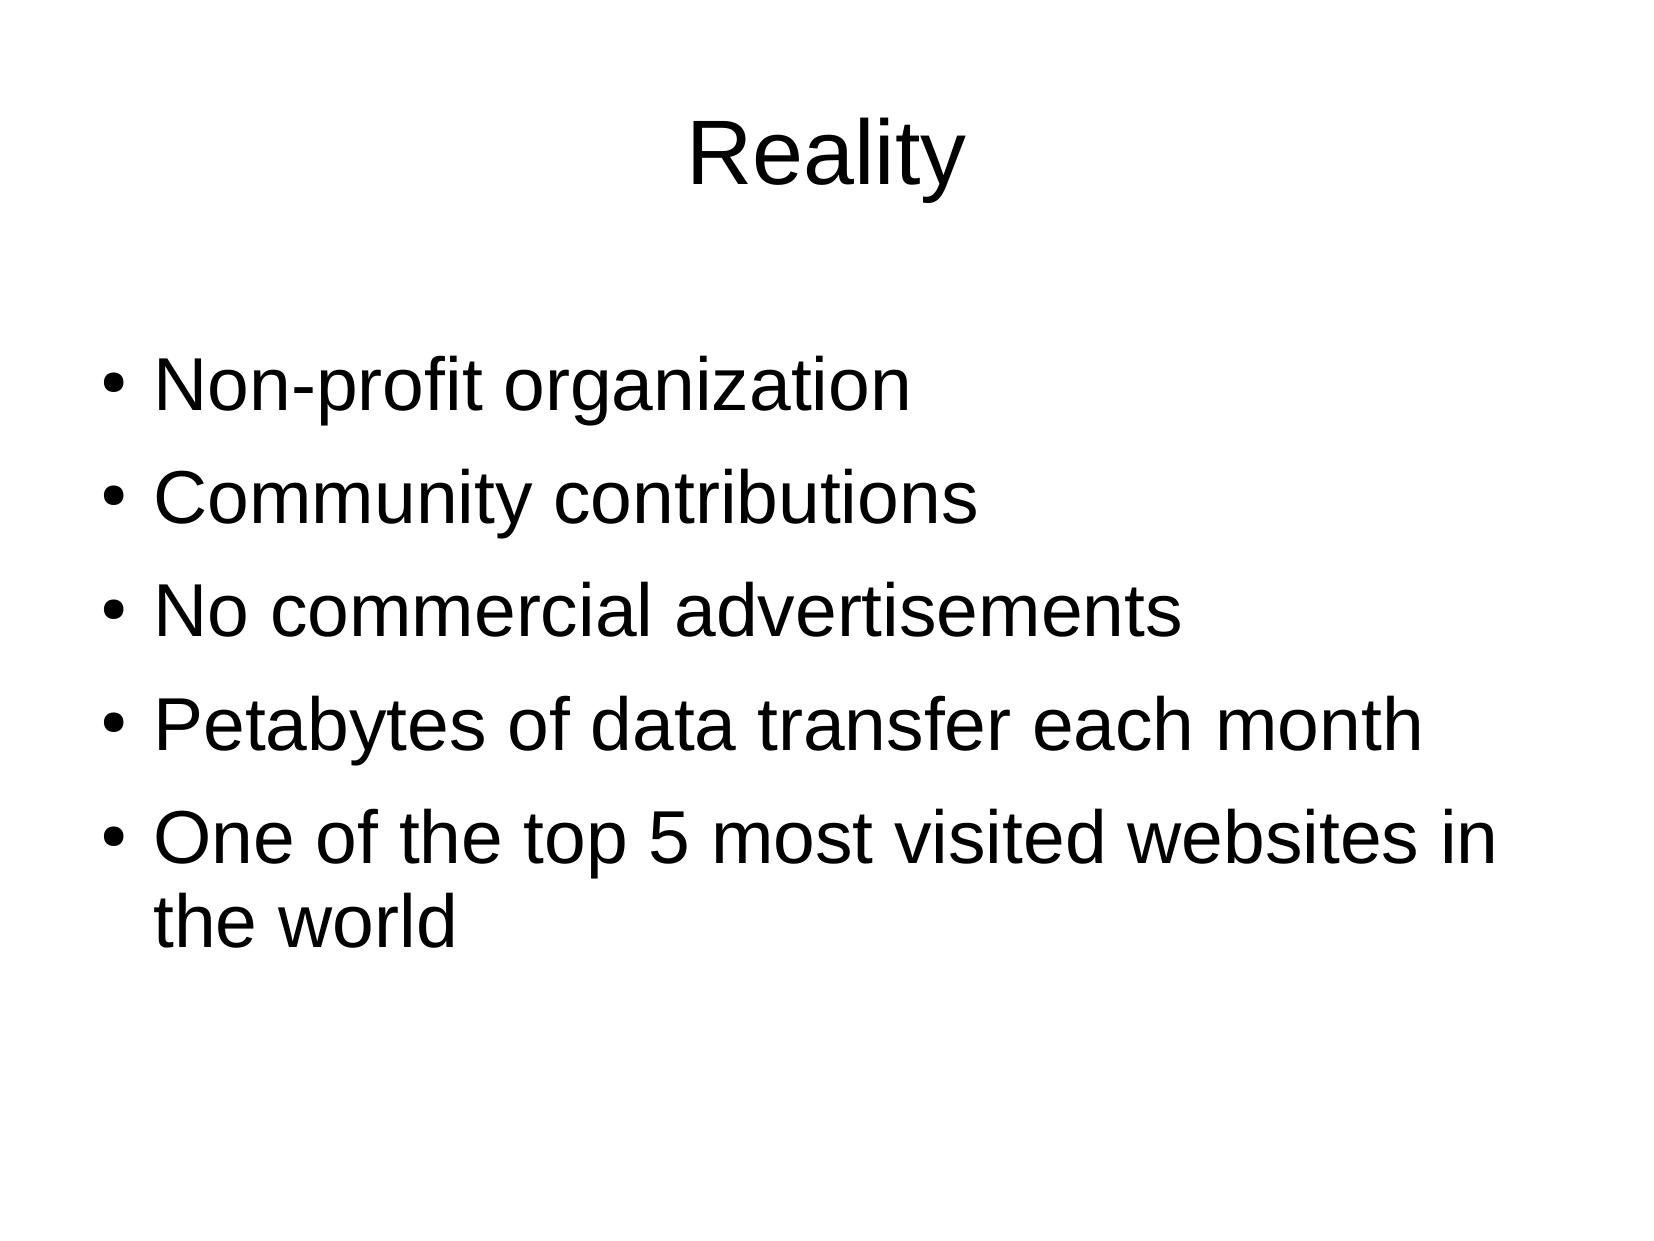

# Reality
Non-profit organization
Community contributions
No commercial advertisements
Petabytes of data transfer each month
One of the top 5 most visited websites in the world